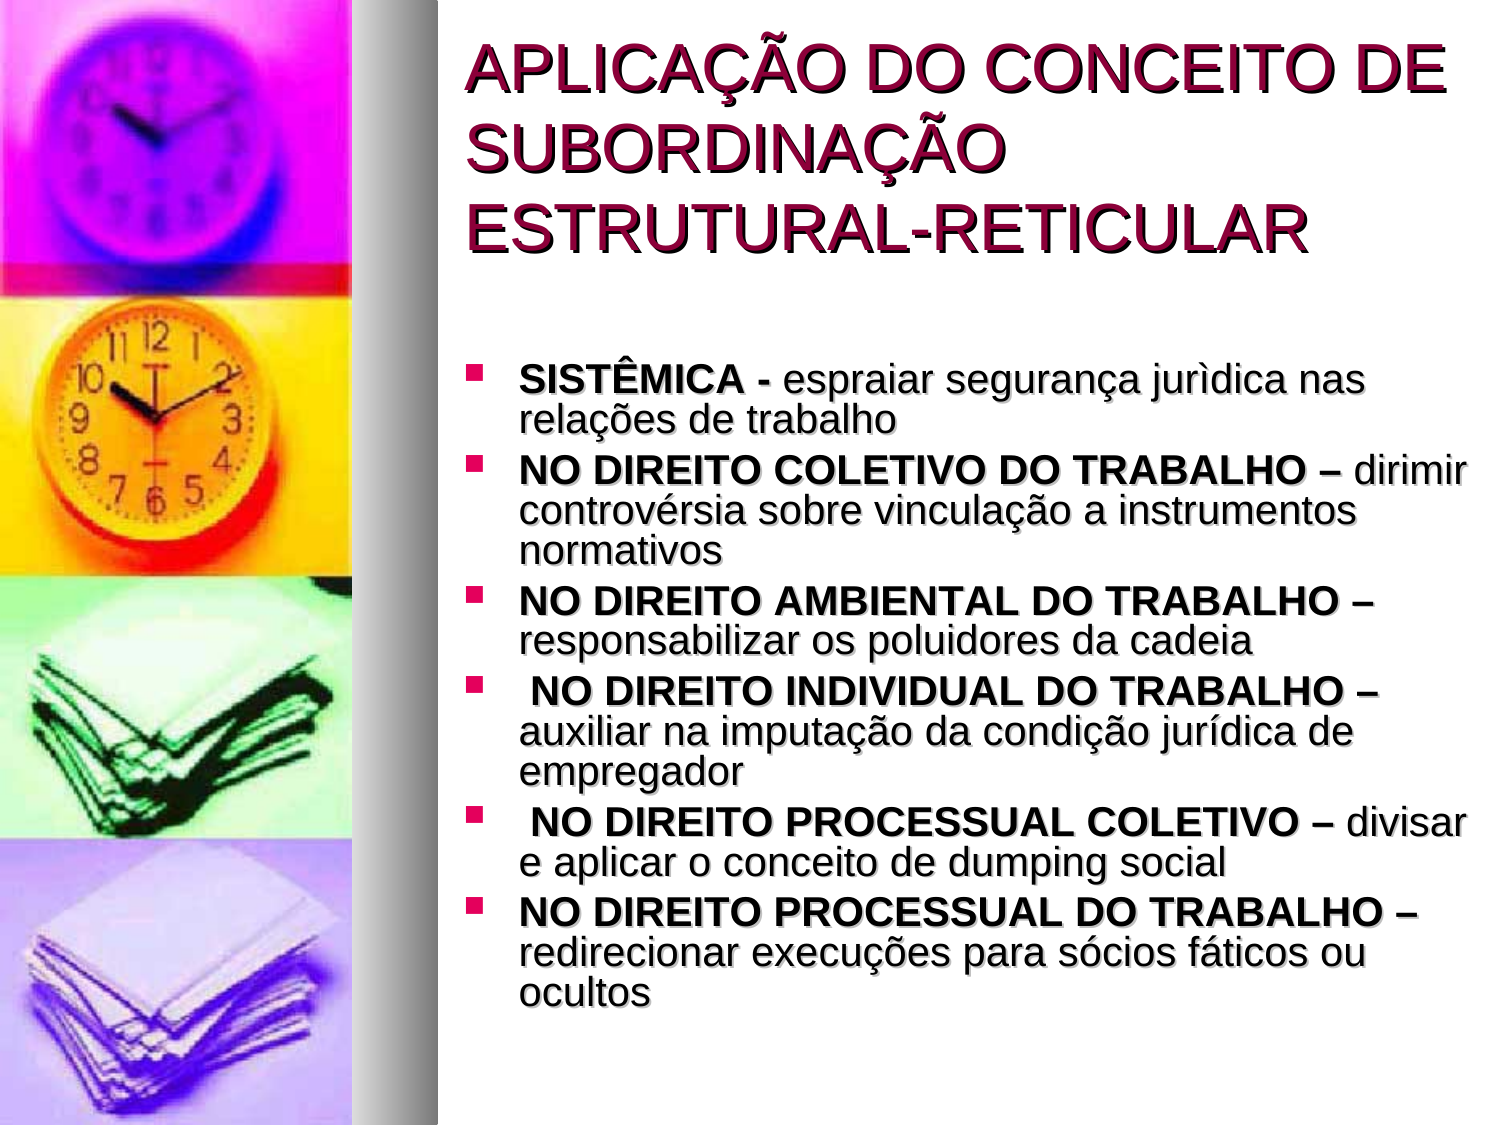

# APLICAÇÃO DO CONCEITO DE SUBORDINAÇÃO ESTRUTURAL-RETICULAR
SISTÊMICA - espraiar segurança jurìdica nas relações de trabalho
NO DIREITO COLETIVO DO TRABALHO – dirimir controvérsia sobre vinculação a instrumentos normativos
NO DIREITO AMBIENTAL DO TRABALHO – responsabilizar os poluidores da cadeia
 NO DIREITO INDIVIDUAL DO TRABALHO – auxiliar na imputação da condição jurídica de empregador
 NO DIREITO PROCESSUAL COLETIVO – divisar e aplicar o conceito de dumping social
NO DIREITO PROCESSUAL DO TRABALHO – redirecionar execuções para sócios fáticos ou ocultos